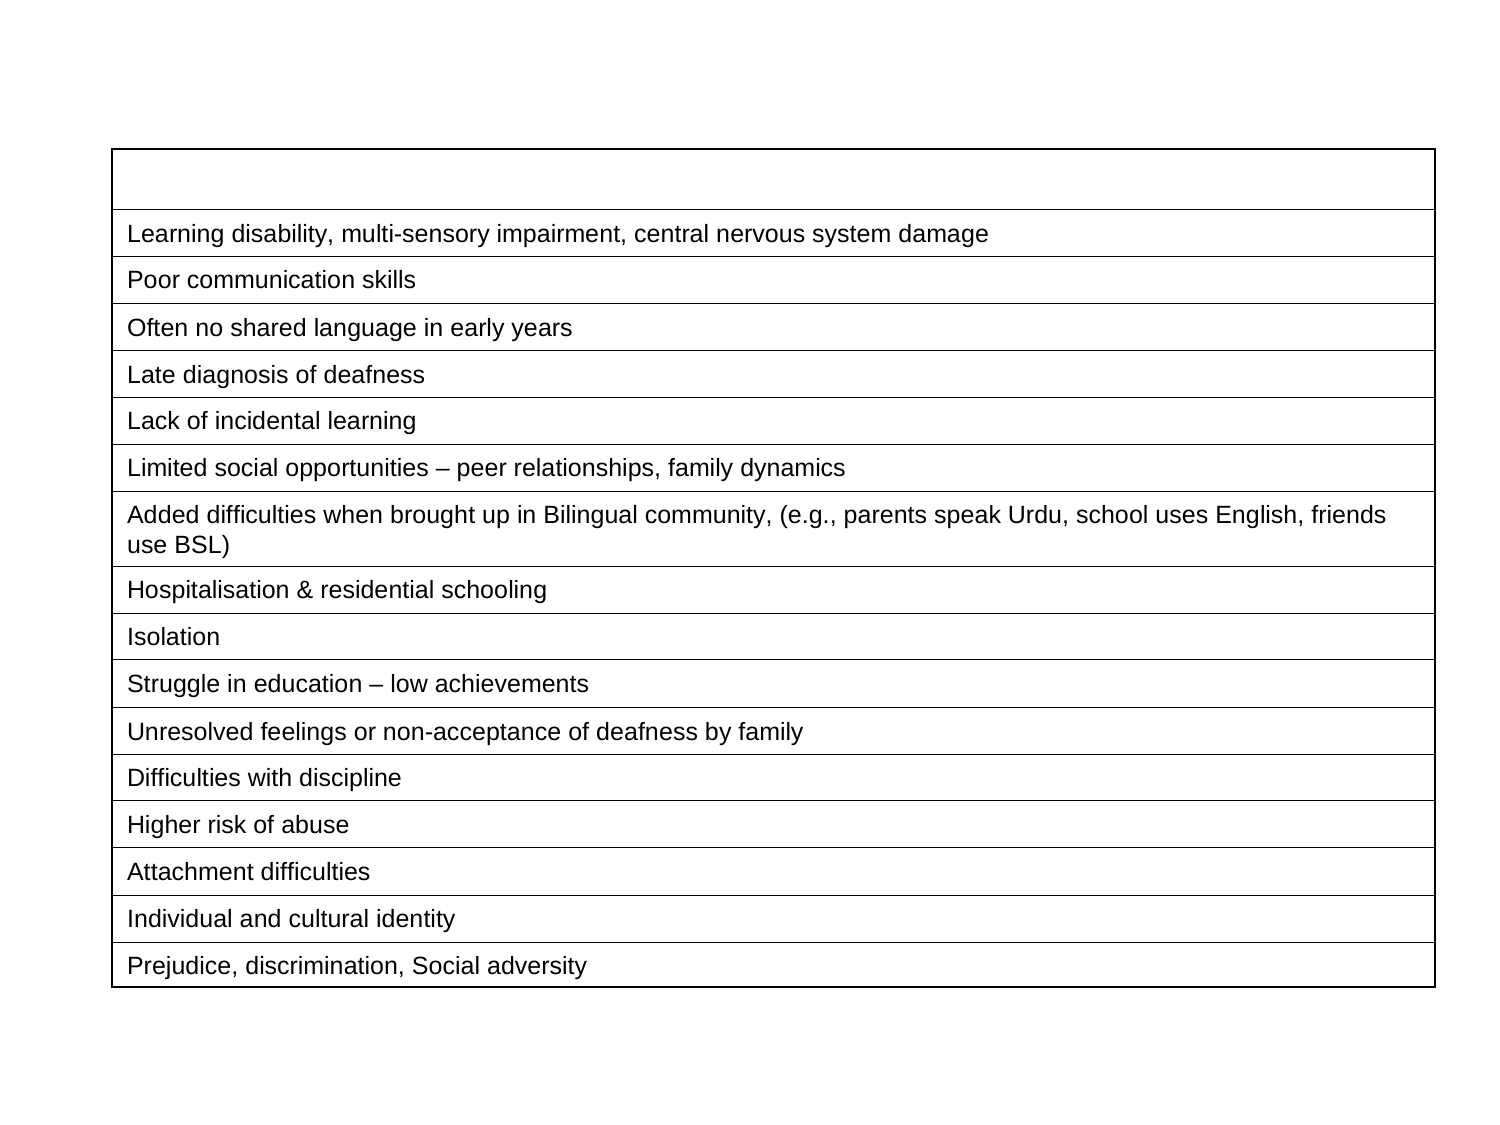

| |
| --- |
| Learning disability, multi-sensory impairment, central nervous system damage |
| Poor communication skills |
| Often no shared language in early years |
| Late diagnosis of deafness |
| Lack of incidental learning |
| Limited social opportunities – peer relationships, family dynamics |
| Added difficulties when brought up in Bilingual community, (e.g., parents speak Urdu, school uses English, friends use BSL) |
| Hospitalisation & residential schooling |
| Isolation |
| Struggle in education – low achievements |
| Unresolved feelings or non-acceptance of deafness by family |
| Difficulties with discipline |
| Higher risk of abuse |
| Attachment difficulties |
| Individual and cultural identity |
| Prejudice, discrimination, Social adversity |